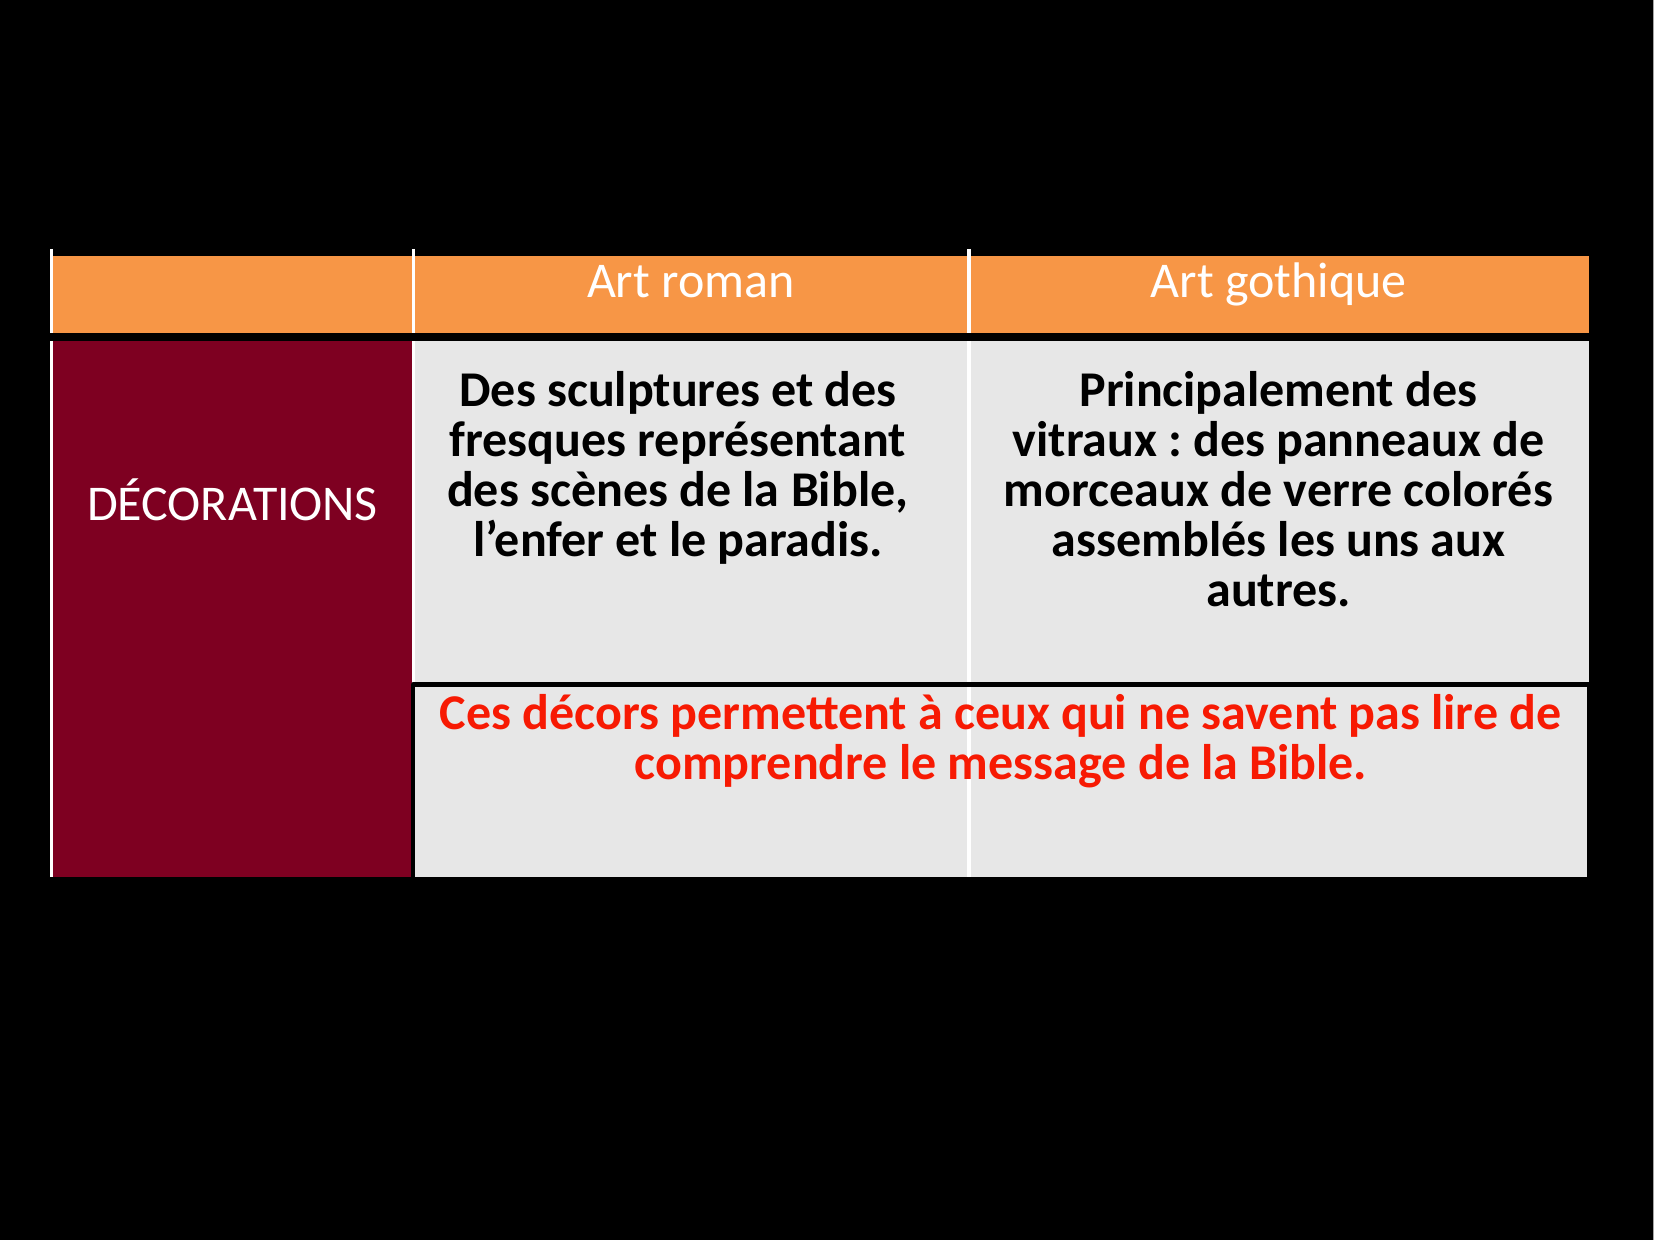

| | Art roman | Art gothique |
| --- | --- | --- |
| DÉCORATIONS | | |
Des sculptures et des fresques représentant des scènes de la Bible, l’enfer et le paradis.
Principalement des vitraux : des panneaux de morceaux de verre colorés assemblés les uns aux autres.
Ces décors permettent à ceux qui ne savent pas lire de comprendre le message de la Bible.